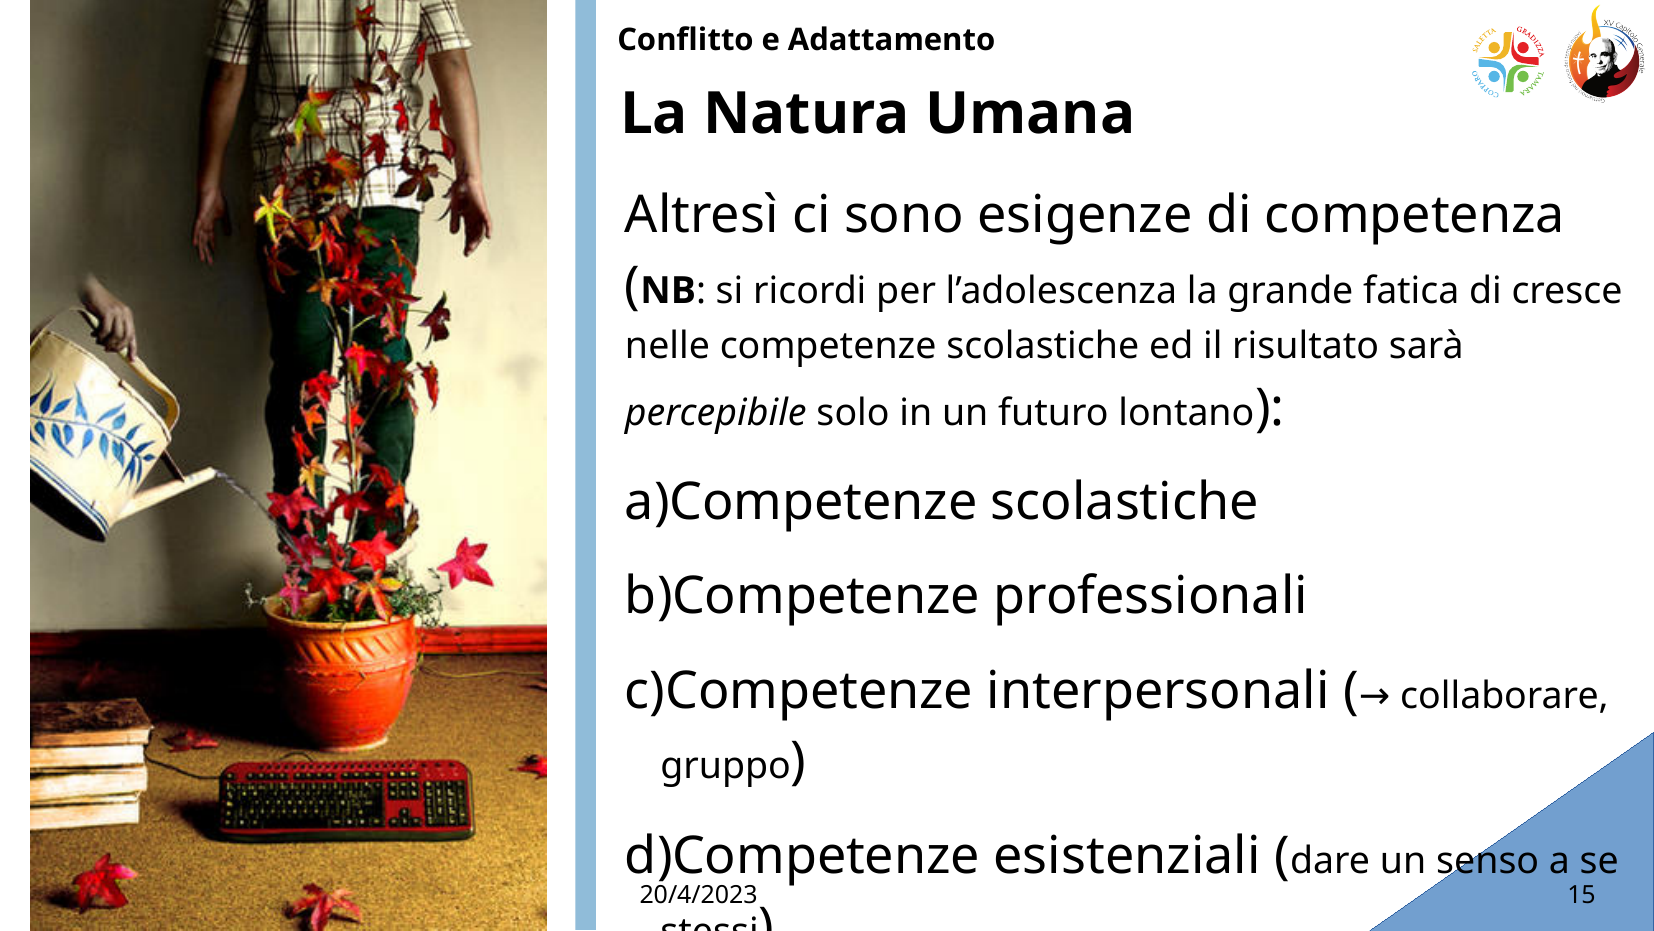

Conflitto e Adattamento
La Natura Umana
# Altresì ci sono esigenze di competenza (NB: si ricordi per l’adolescenza la grande fatica di cresce nelle competenze scolastiche ed il risultato sarà percepibile solo in un futuro lontano):
Competenze scolastiche
Competenze professionali
Competenze interpersonali (→ collaborare, gruppo)
Competenze esistenziali (dare un senso a se stessi)